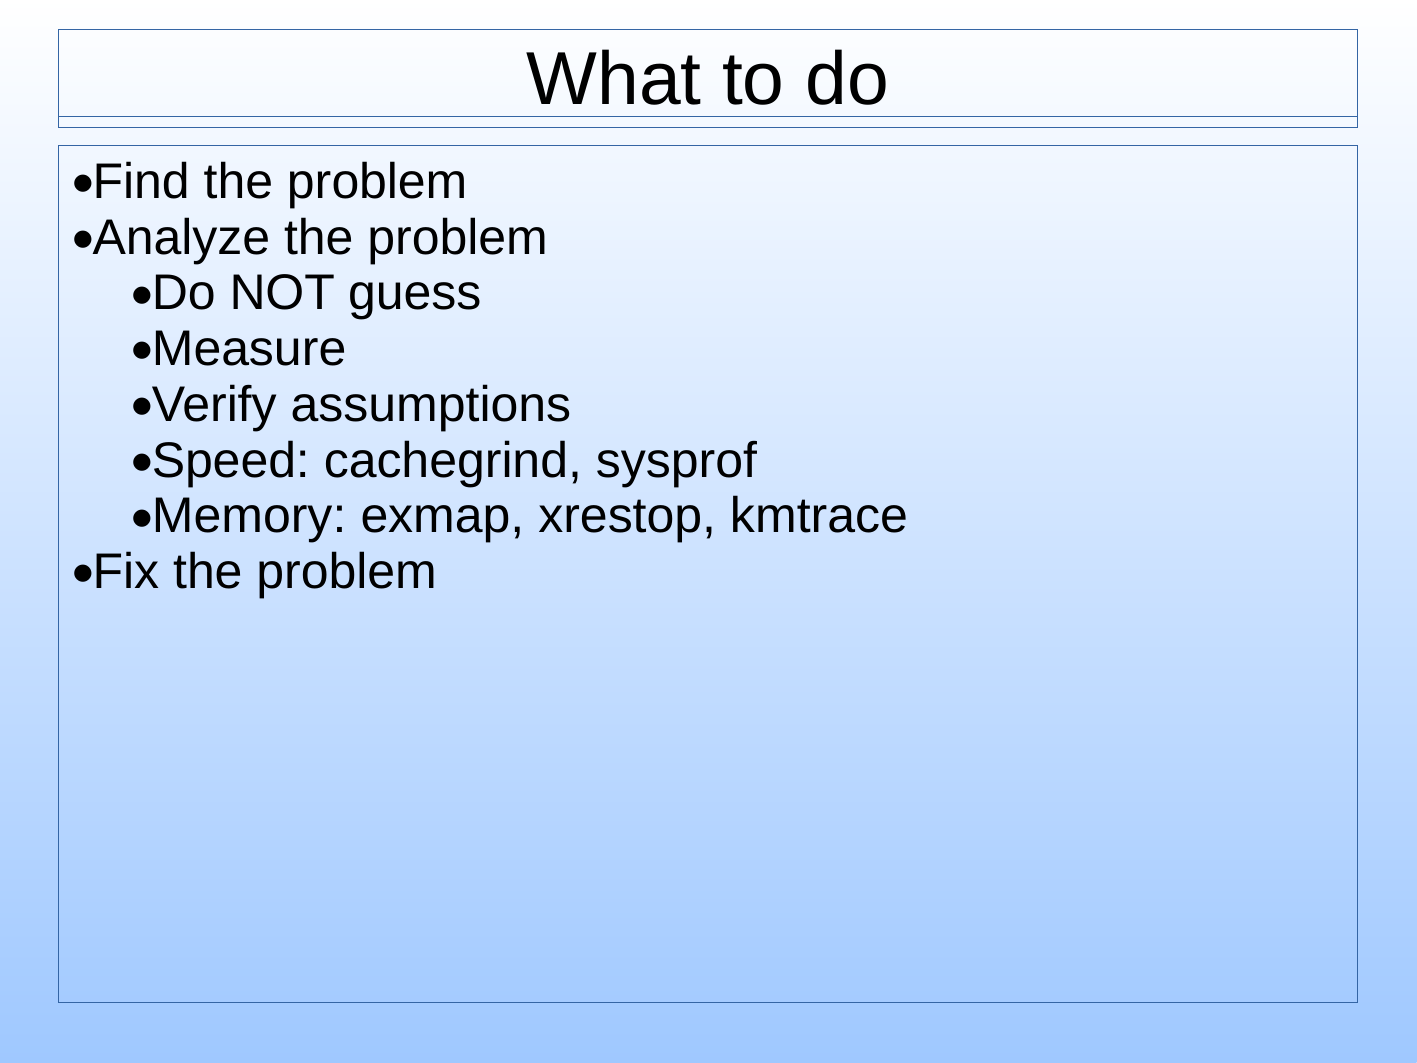

What to do
Find the problem
Analyze the problem
Do NOT guess
Measure
Verify assumptions
Speed: cachegrind, sysprof
Memory: exmap, xrestop, kmtrace
Fix the problem